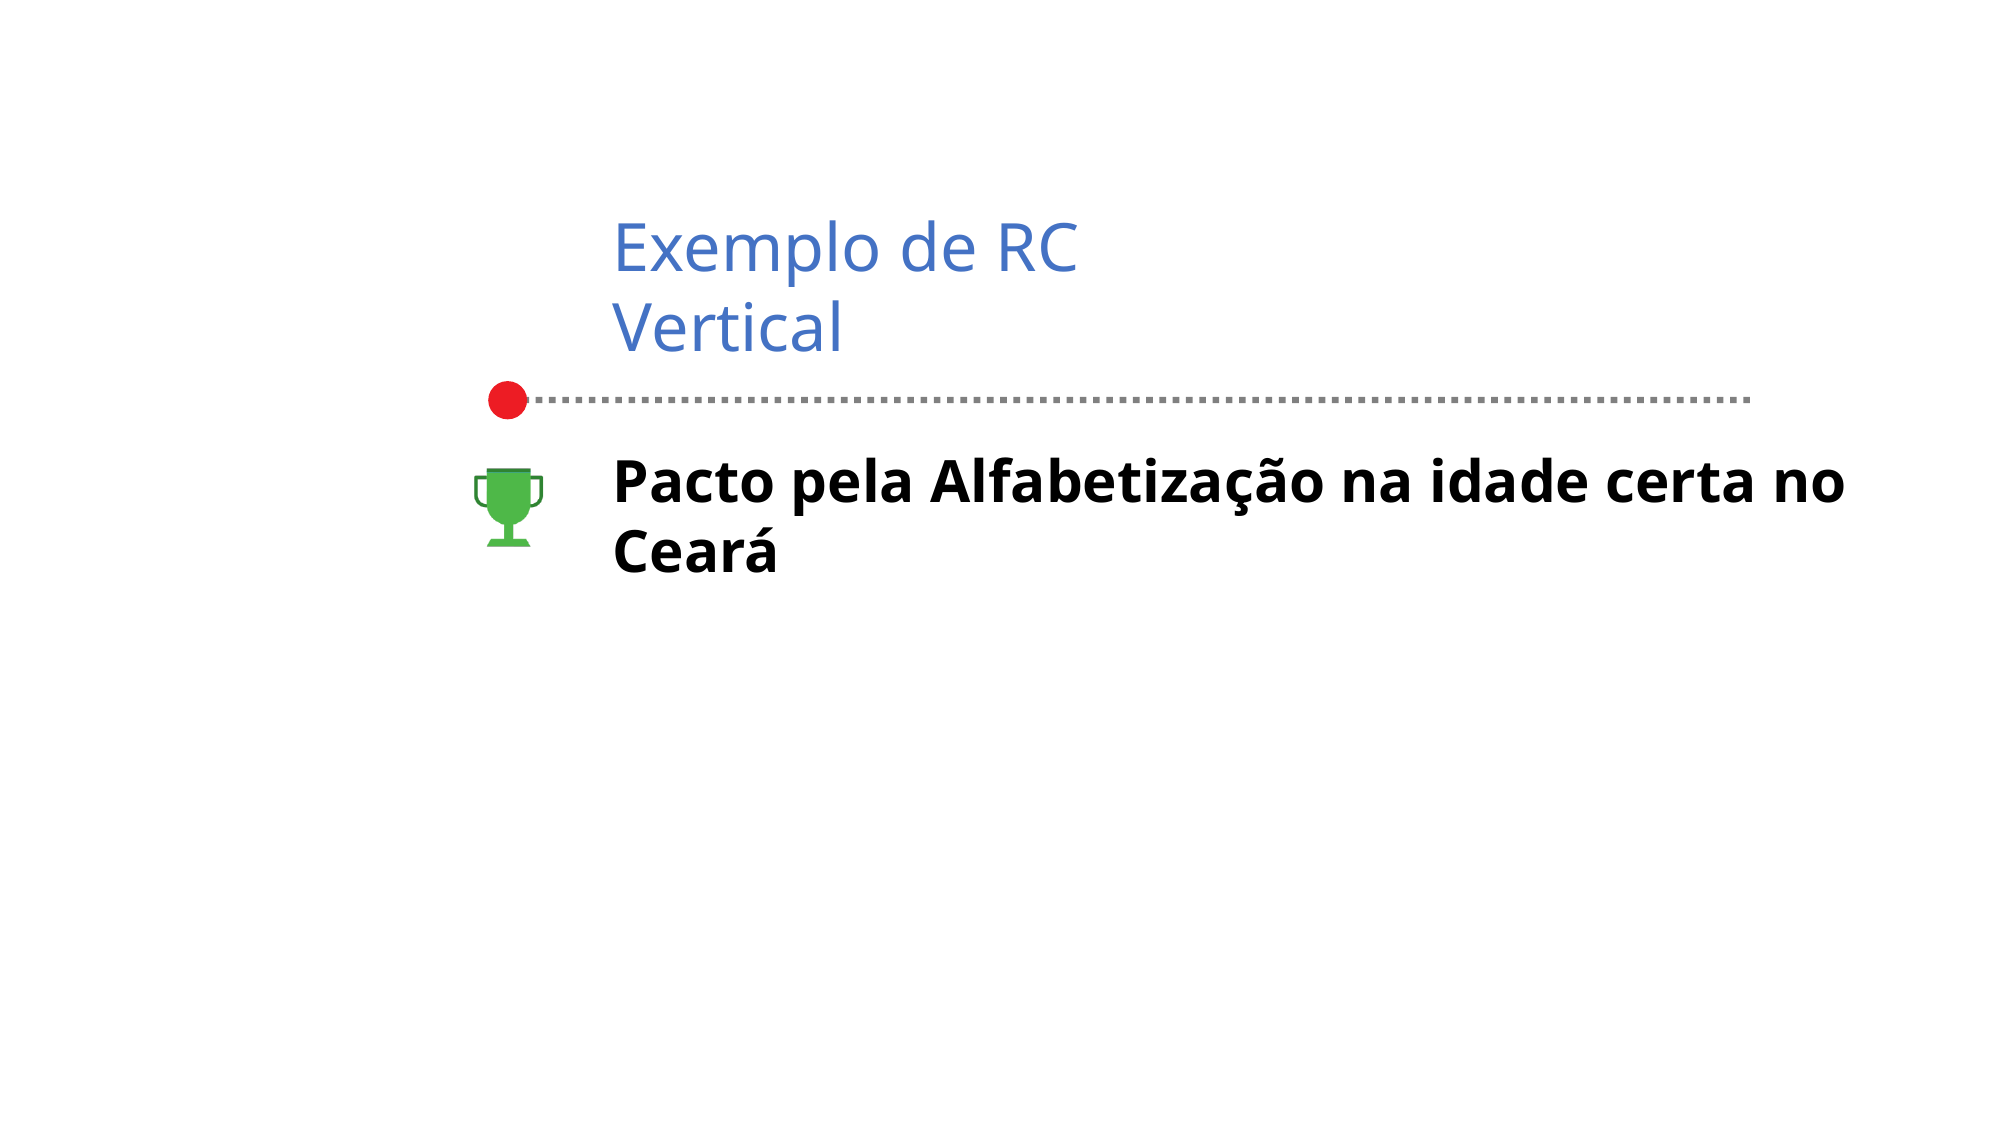

Exemplo de RC
Vertical
Pacto pela Alfabetização na idade certa no Ceará